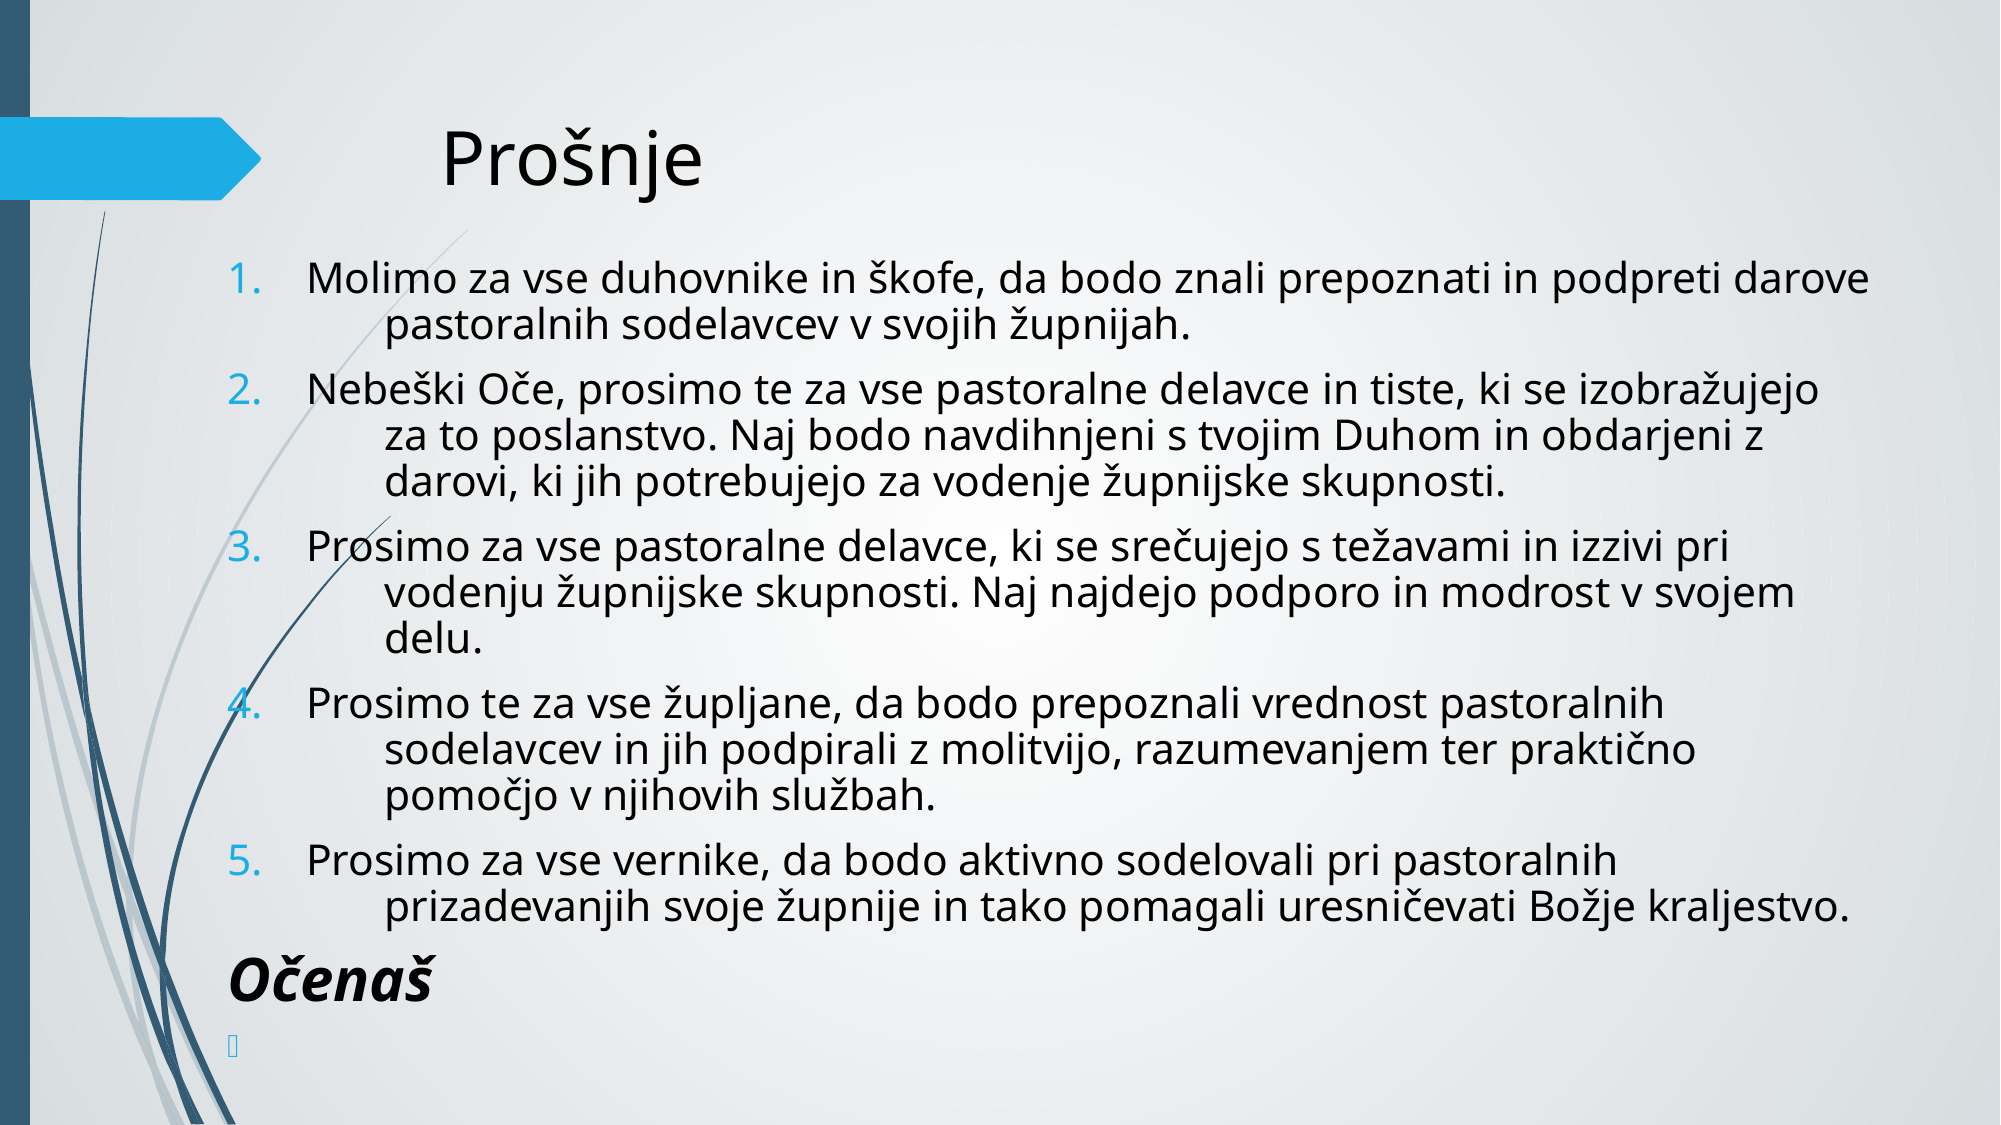

# Prošnje
Molimo za vse duhovnike in škofe, da bodo znali prepoznati in podpreti darove pastoralnih sodelavcev v svojih župnijah.
Nebeški Oče, prosimo te za vse pastoralne delavce in tiste, ki se izobražujejo za to poslanstvo. Naj bodo navdihnjeni s tvojim Duhom in obdarjeni z darovi, ki jih potrebujejo za vodenje župnijske skupnosti.
Prosimo za vse pastoralne delavce, ki se srečujejo s težavami in izzivi pri vodenju župnijske skupnosti. Naj najdejo podporo in modrost v svojem delu.
Prosimo te za vse župljane, da bodo prepoznali vrednost pastoralnih sodelavcev in jih podpirali z molitvijo, razumevanjem ter praktično pomočjo v njihovih službah.
Prosimo za vse vernike, da bodo aktivno sodelovali pri pastoralnih prizadevanjih svoje župnije in tako pomagali uresničevati Božje kraljestvo.
Očenaš